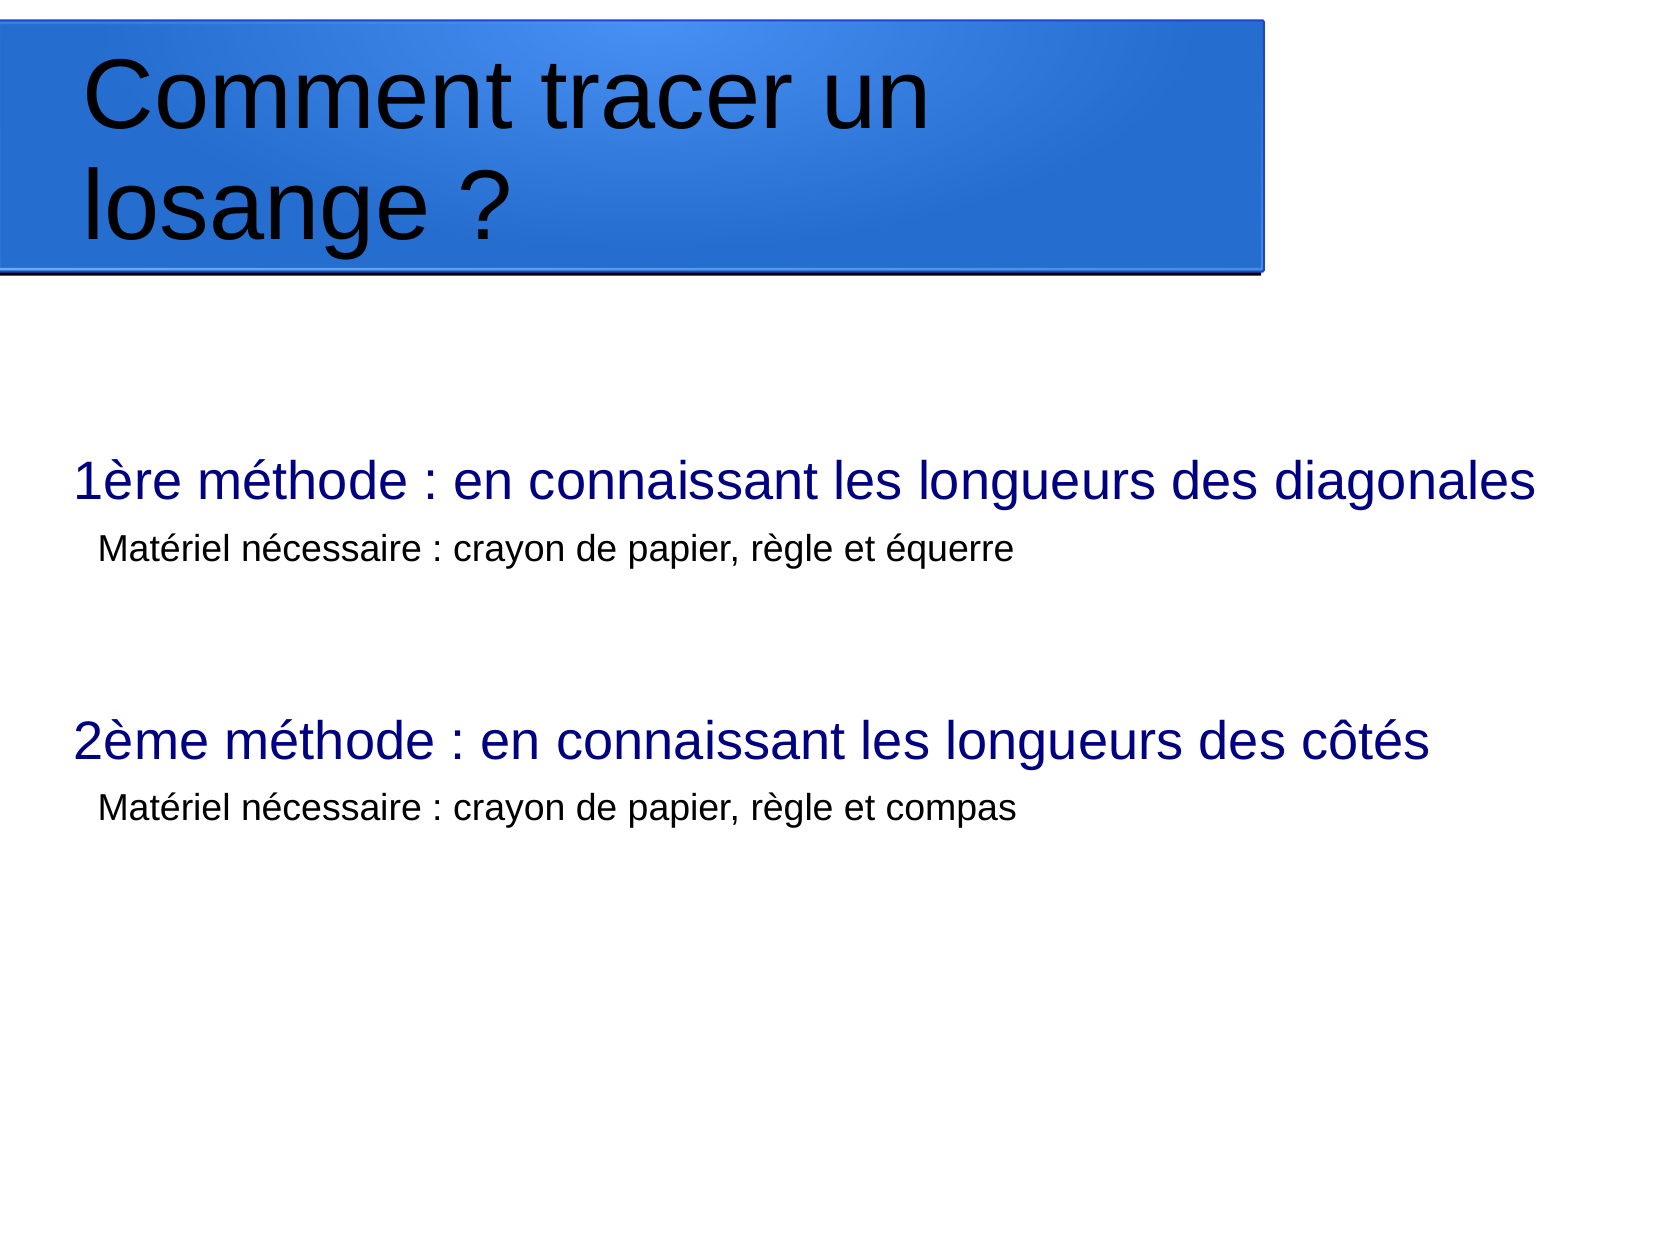

# Comment tracer un losange ?
1ère méthode : en connaissant les longueurs des diagonales
Matériel nécessaire : crayon de papier, règle et équerre
2ème méthode : en connaissant les longueurs des côtés
Matériel nécessaire : crayon de papier, règle et compas